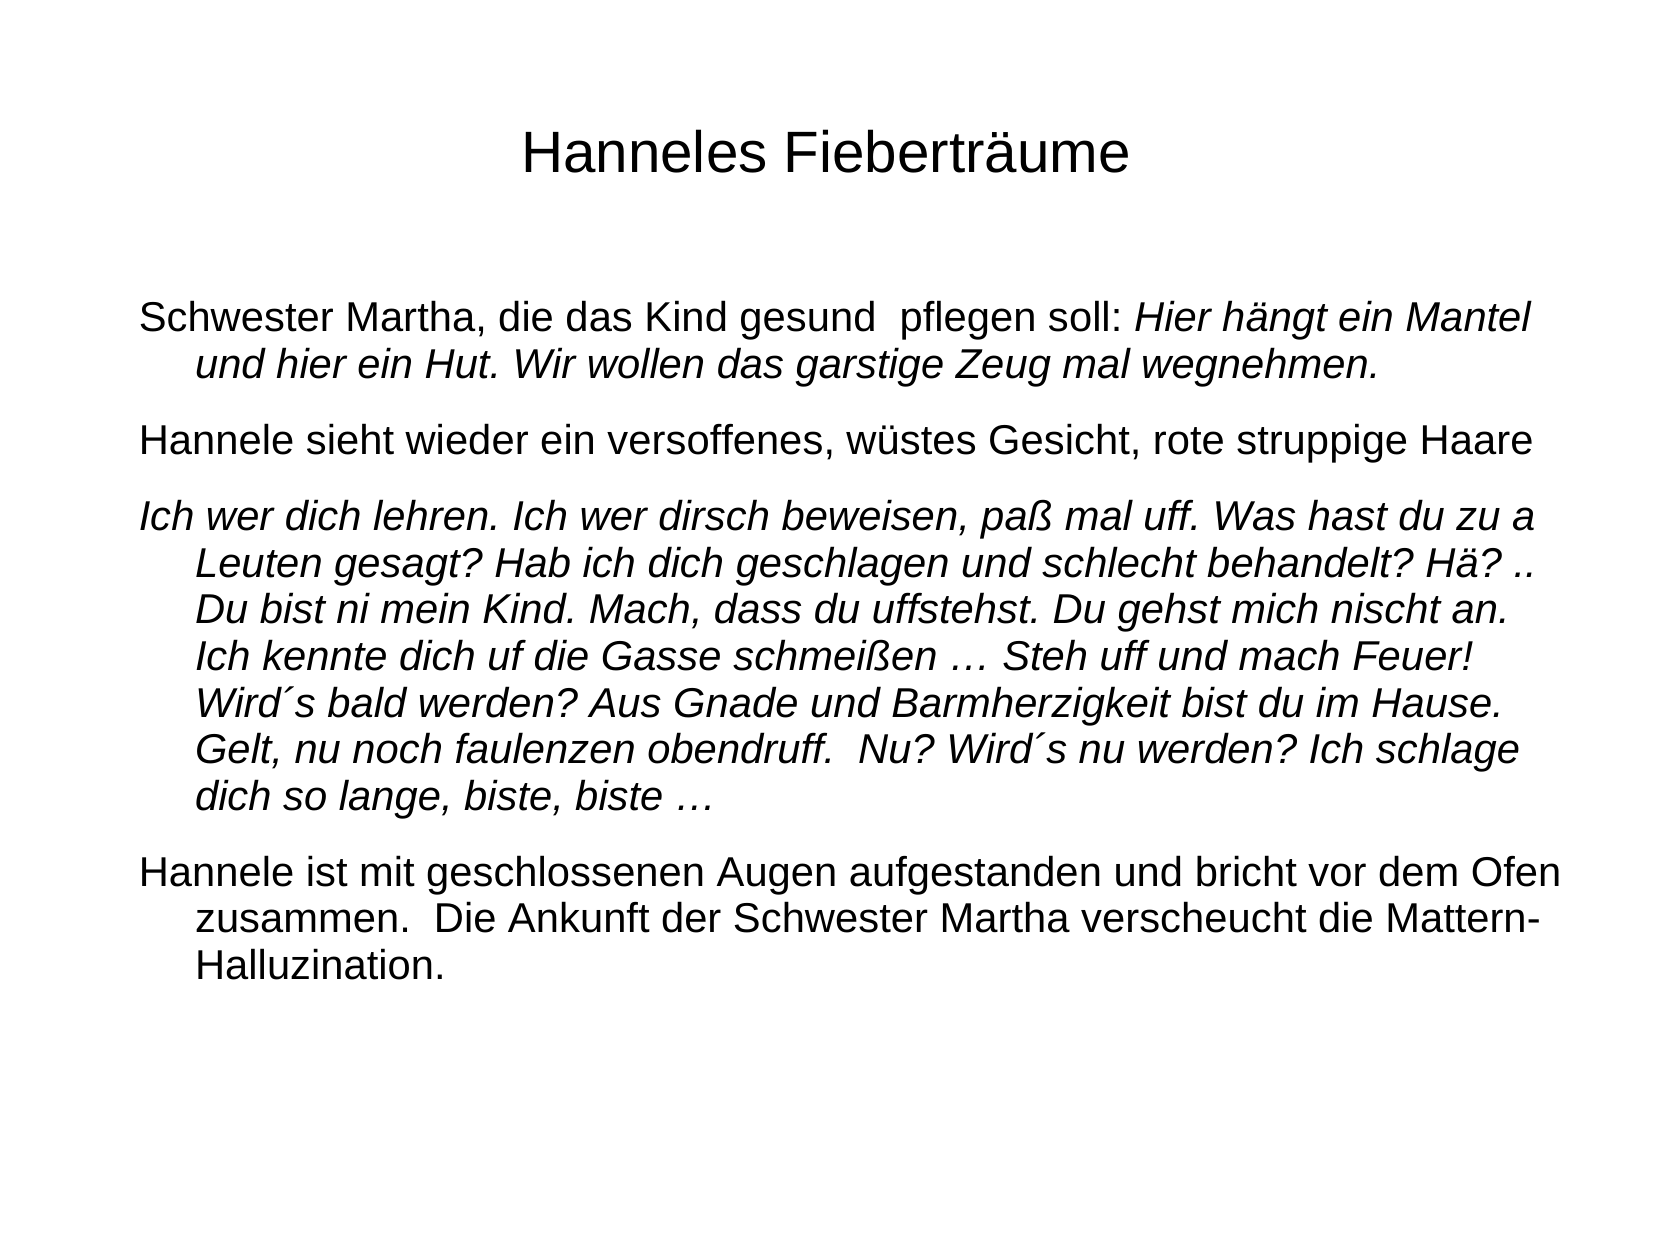

# Hanneles Fieberträume
Schwester Martha, die das Kind gesund pflegen soll: Hier hängt ein Mantel und hier ein Hut. Wir wollen das garstige Zeug mal wegnehmen.
Hannele sieht wieder ein versoffenes, wüstes Gesicht, rote struppige Haare
Ich wer dich lehren. Ich wer dirsch beweisen, paß mal uff. Was hast du zu a Leuten gesagt? Hab ich dich geschlagen und schlecht behandelt? Hä? .. Du bist ni mein Kind. Mach, dass du uffstehst. Du gehst mich nischt an. Ich kennte dich uf die Gasse schmeißen … Steh uff und mach Feuer! Wird´s bald werden? Aus Gnade und Barmherzigkeit bist du im Hause. Gelt, nu noch faulenzen obendruff. Nu? Wird´s nu werden? Ich schlage dich so lange, biste, biste …
Hannele ist mit geschlossenen Augen aufgestanden und bricht vor dem Ofen zusammen. Die Ankunft der Schwester Martha verscheucht die Mattern-Halluzination.